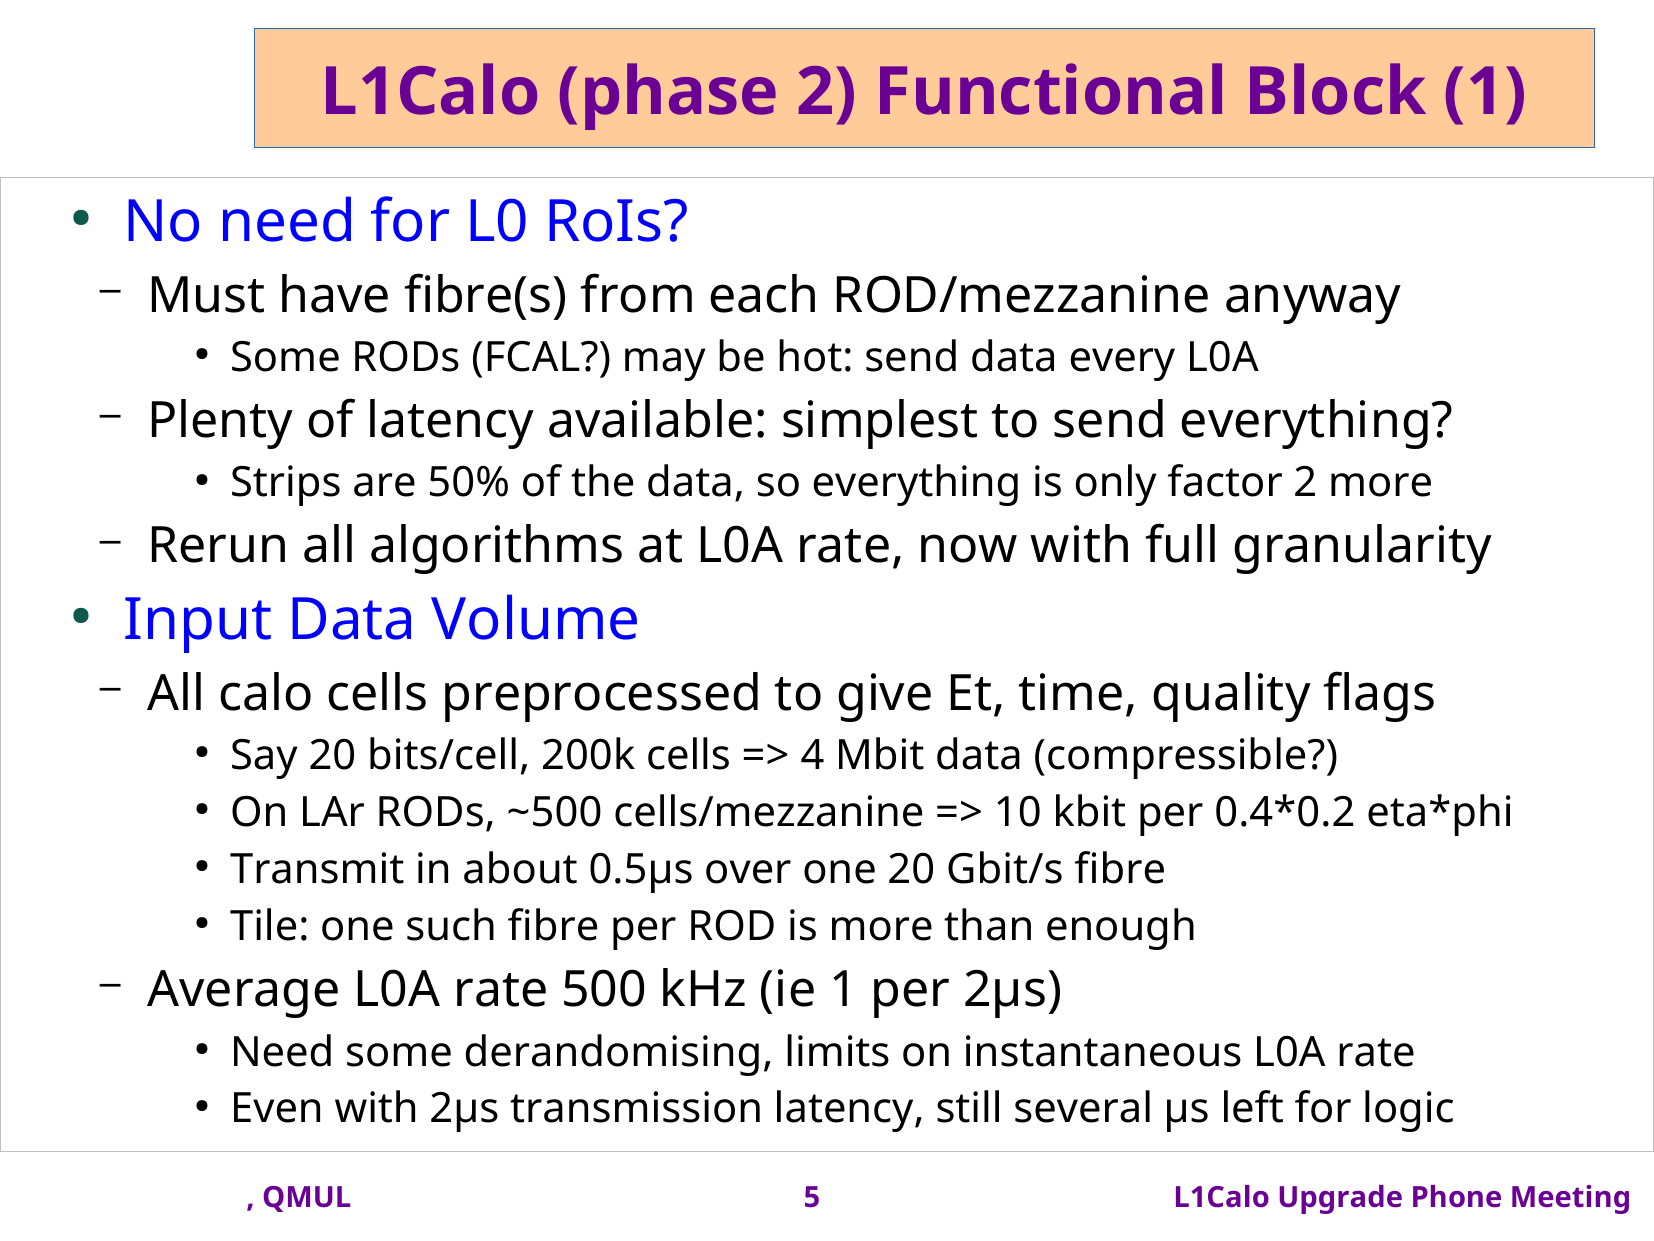

# L1Calo (phase 2) Functional Block (1)
No need for L0 RoIs?
Must have fibre(s) from each ROD/mezzanine anyway
Some RODs (FCAL?) may be hot: send data every L0A
Plenty of latency available: simplest to send everything?
Strips are 50% of the data, so everything is only factor 2 more
Rerun all algorithms at L0A rate, now with full granularity
Input Data Volume
All calo cells preprocessed to give Et, time, quality flags
Say 20 bits/cell, 200k cells => 4 Mbit data (compressible?)
On LAr RODs, ~500 cells/mezzanine => 10 kbit per 0.4*0.2 eta*phi
Transmit in about 0.5µs over one 20 Gbit/s fibre
Tile: one such fibre per ROD is more than enough
Average L0A rate 500 kHz (ie 1 per 2µs)
Need some derandomising, limits on instantaneous L0A rate
Even with 2µs transmission latency, still several µs left for logic